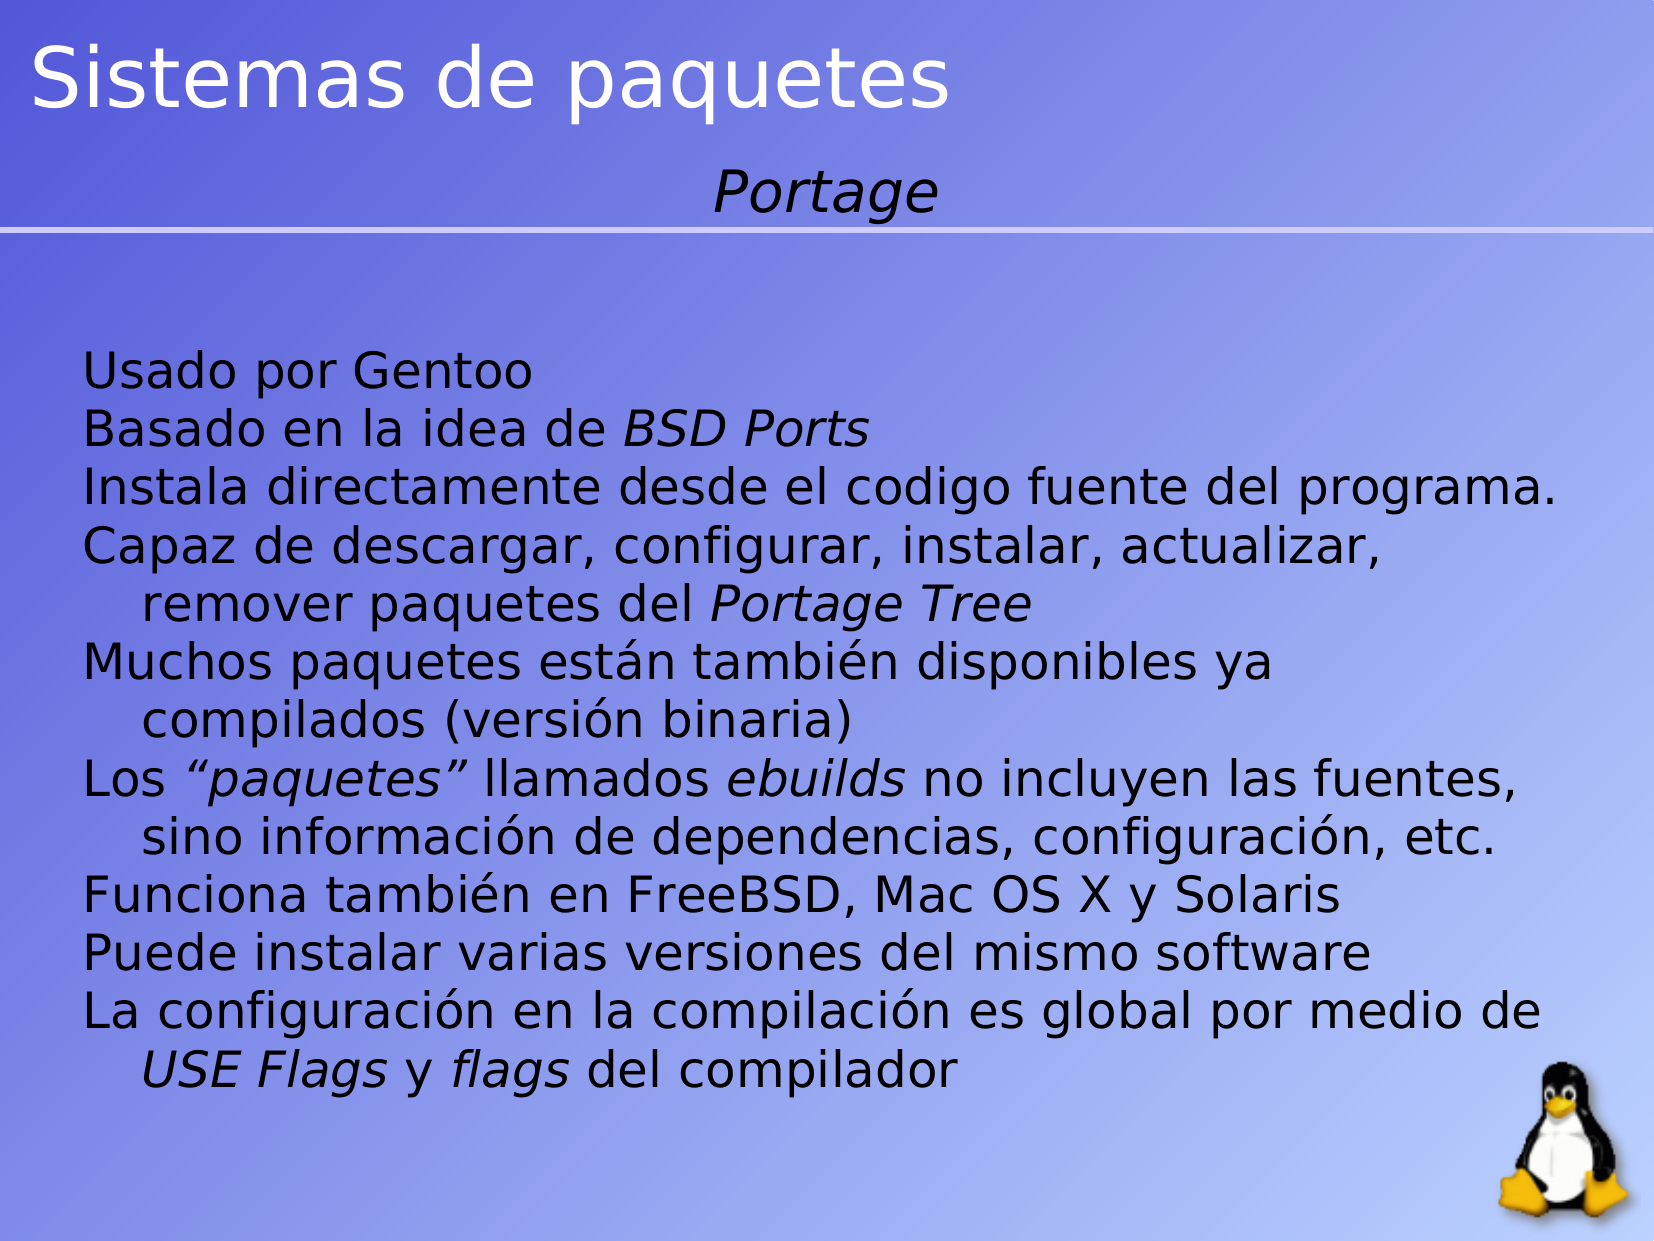

# Sistemas de paquetes
Portage
Usado por Gentoo
Basado en la idea de BSD Ports
Instala directamente desde el codigo fuente del programa.
Capaz de descargar, configurar, instalar, actualizar, remover paquetes del Portage Tree
Muchos paquetes están también disponibles ya compilados (versión binaria)
Los “paquetes” llamados ebuilds no incluyen las fuentes, sino información de dependencias, configuración, etc.
Funciona también en FreeBSD, Mac OS X y Solaris
Puede instalar varias versiones del mismo software
La configuración en la compilación es global por medio de USE Flags y flags del compilador